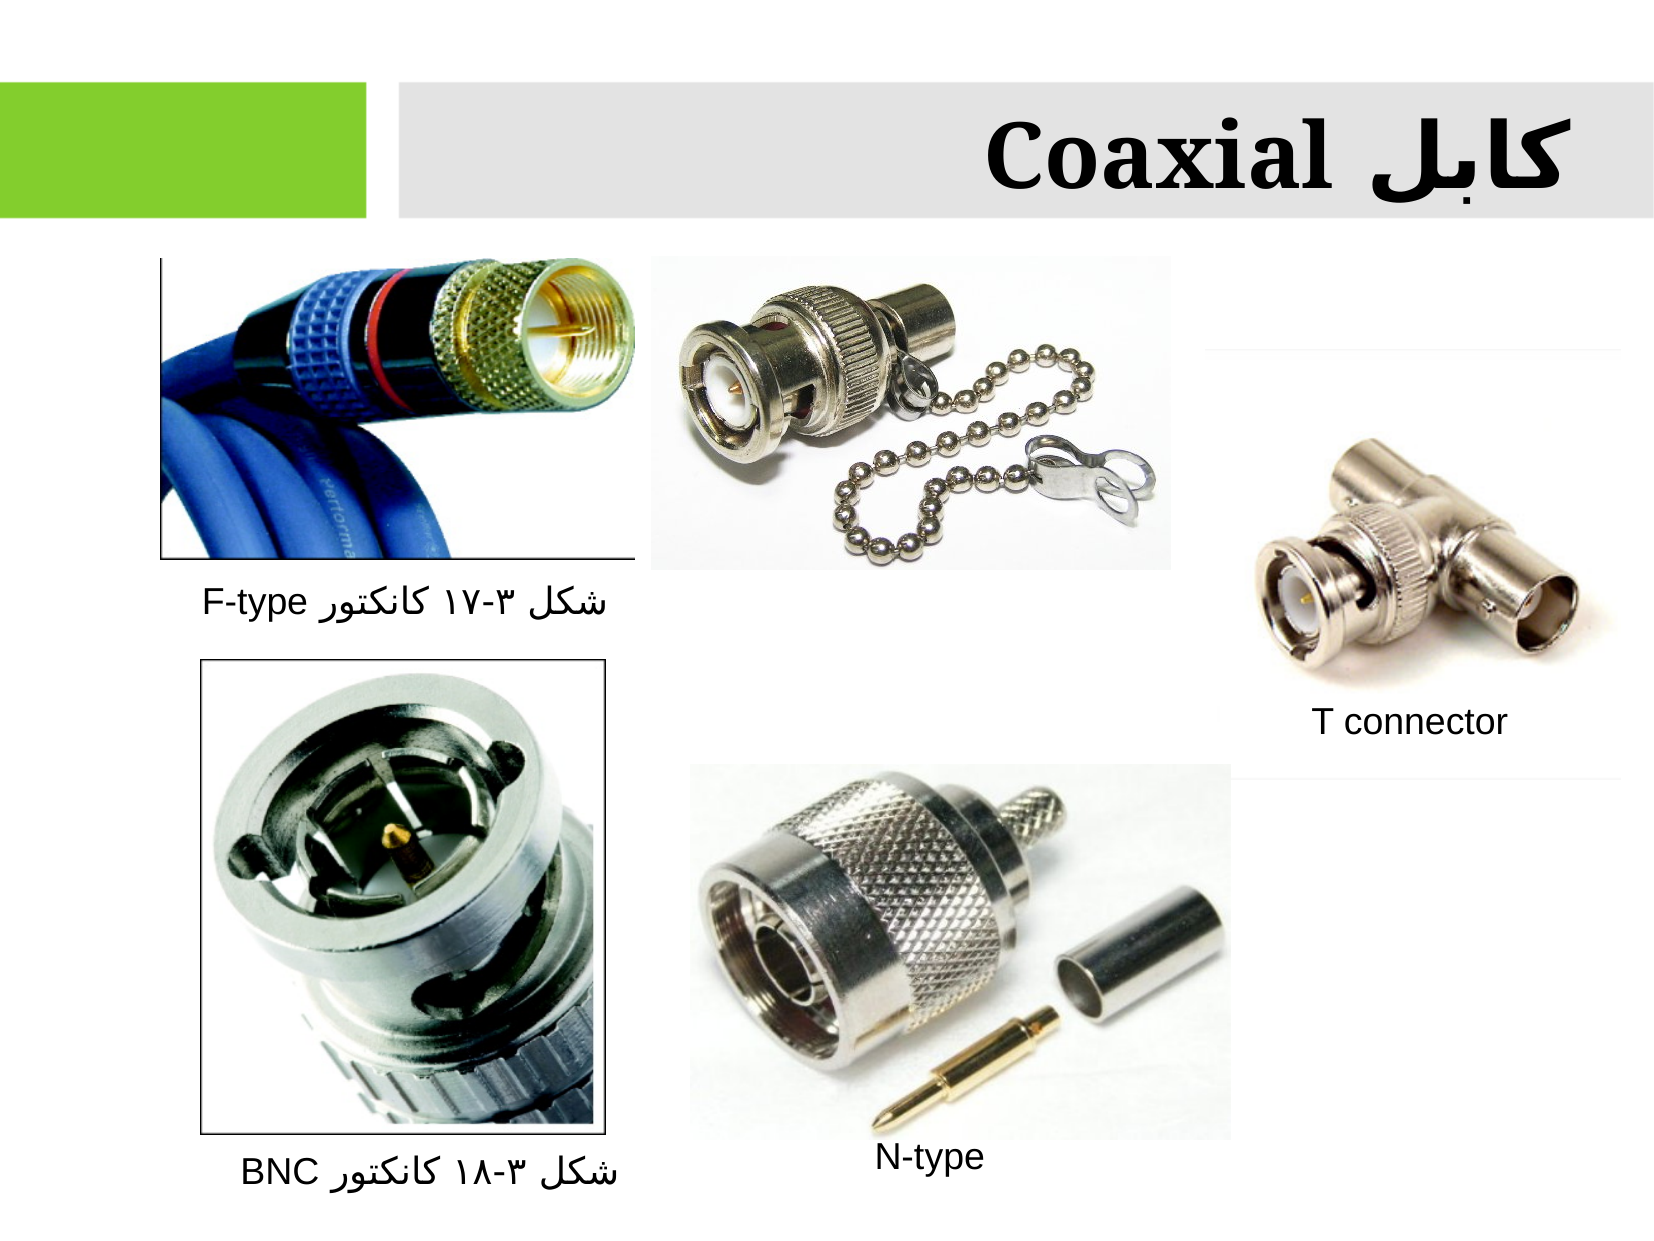

# کابل Coaxial
شکل ۳-۱۷ کانکتور F-type
N-type
شکل ۳-۱۸ کانکتور BNC
T connector